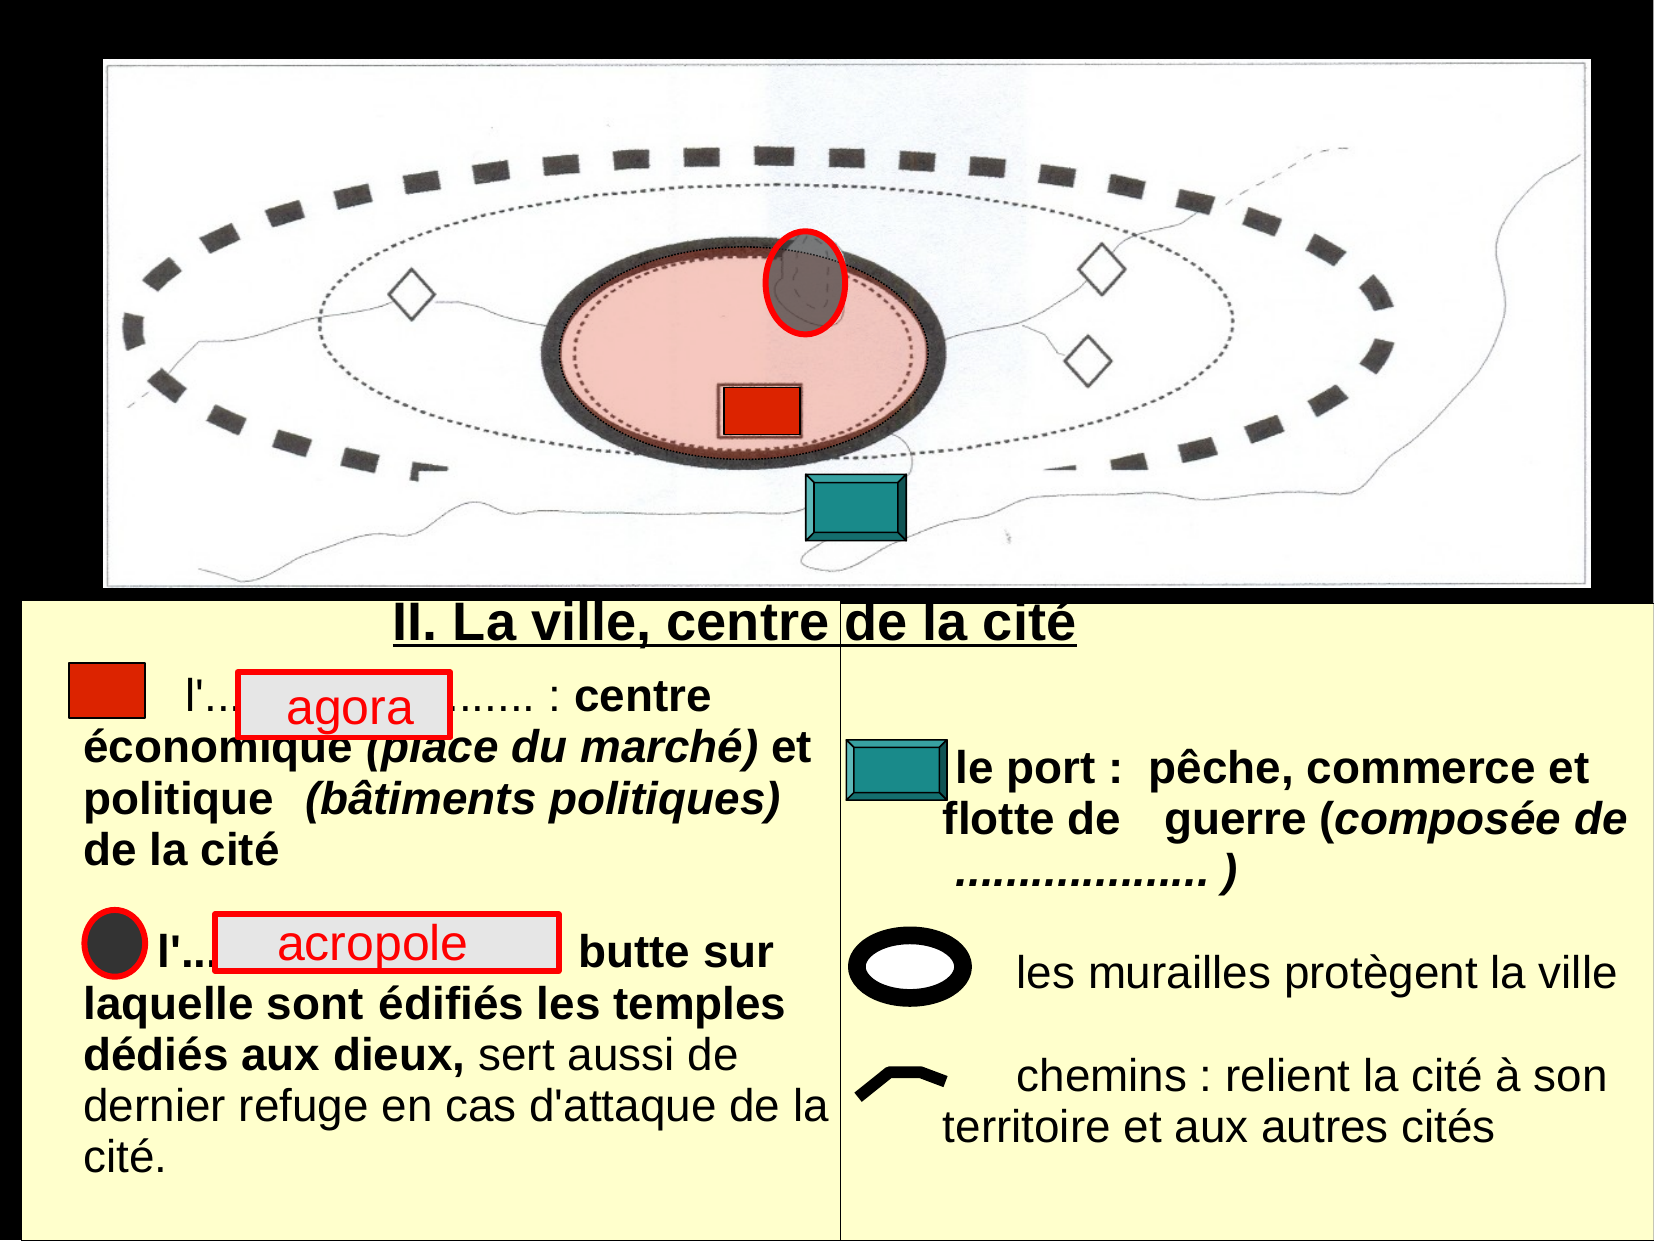

II. La ville, centre de la cité
 l'.......................... : centre 	économique (place du marché) et politique 	(bâtiments politiques) de la cité
	l'............................ : butte sur 	laquelle sont	édifiés les temples dédiés aux dieux, sert aussi de dernier refuge en cas d'attaque de la cité.
 agora
 le port : pêche, commerce et flotte de 	guerre (composée de .................... )
	les murailles protègent la ville
	chemins : relient la cité à son territoire et aux autres cités
acropole